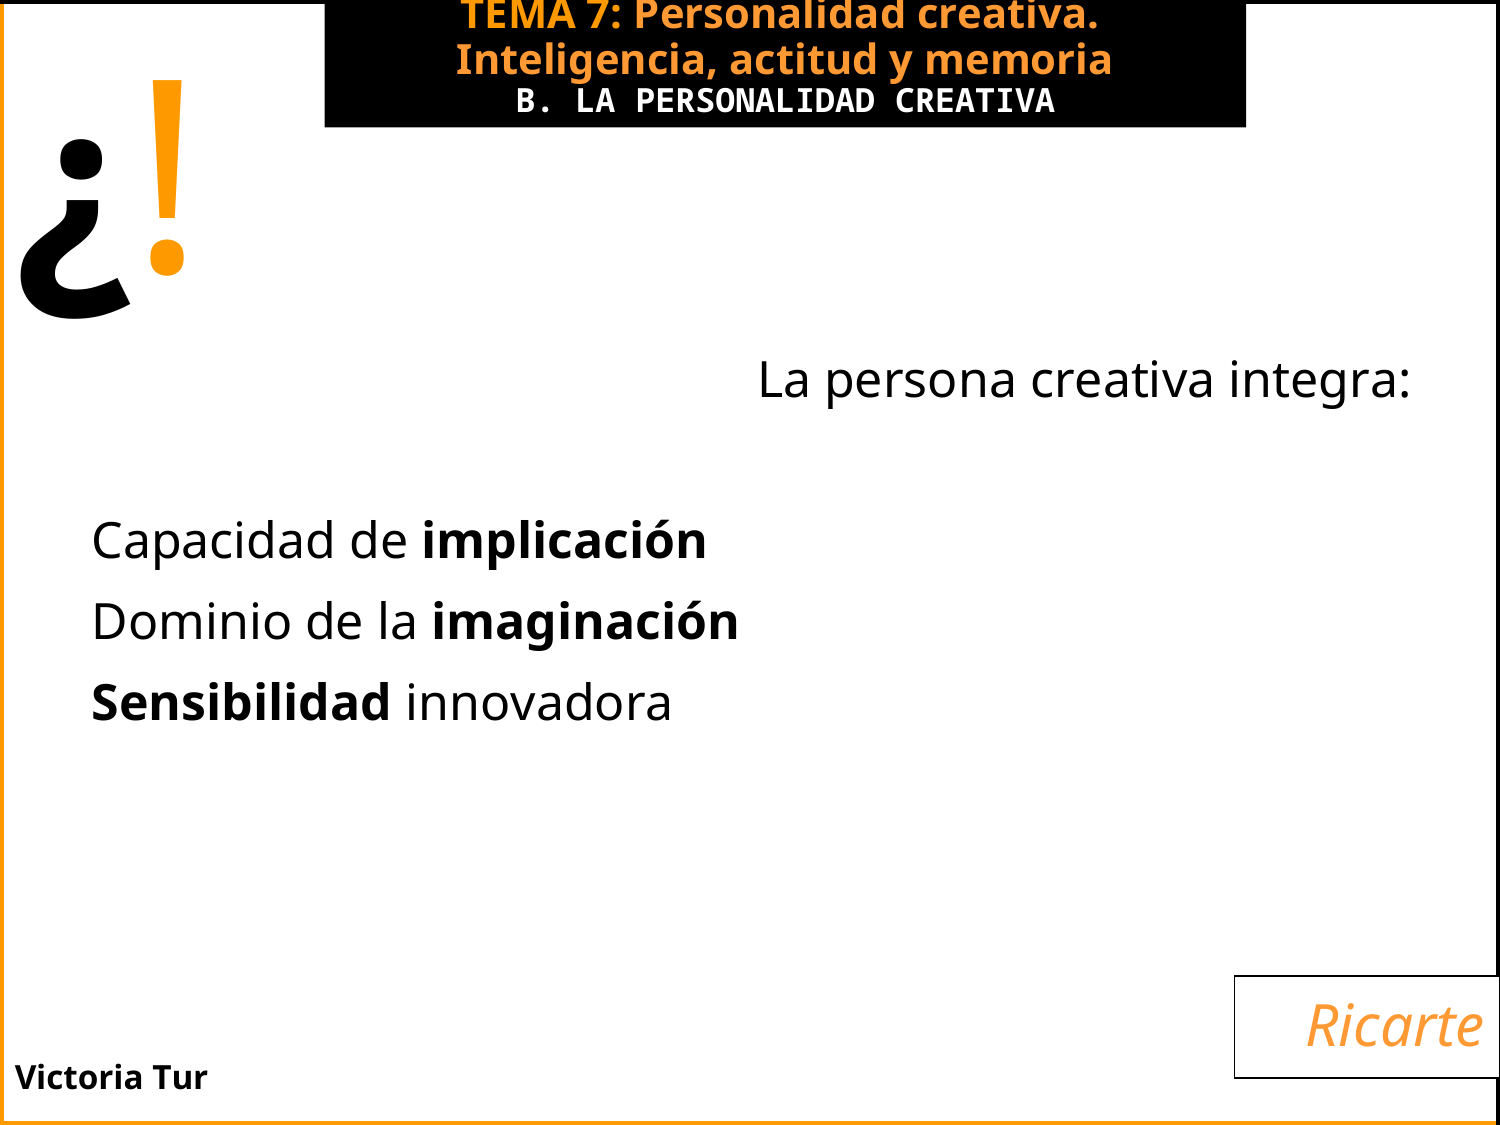

# La persona creativa integra:
Capacidad de implicación
Dominio de la imaginación
Sensibilidad innovadora
Ricarte